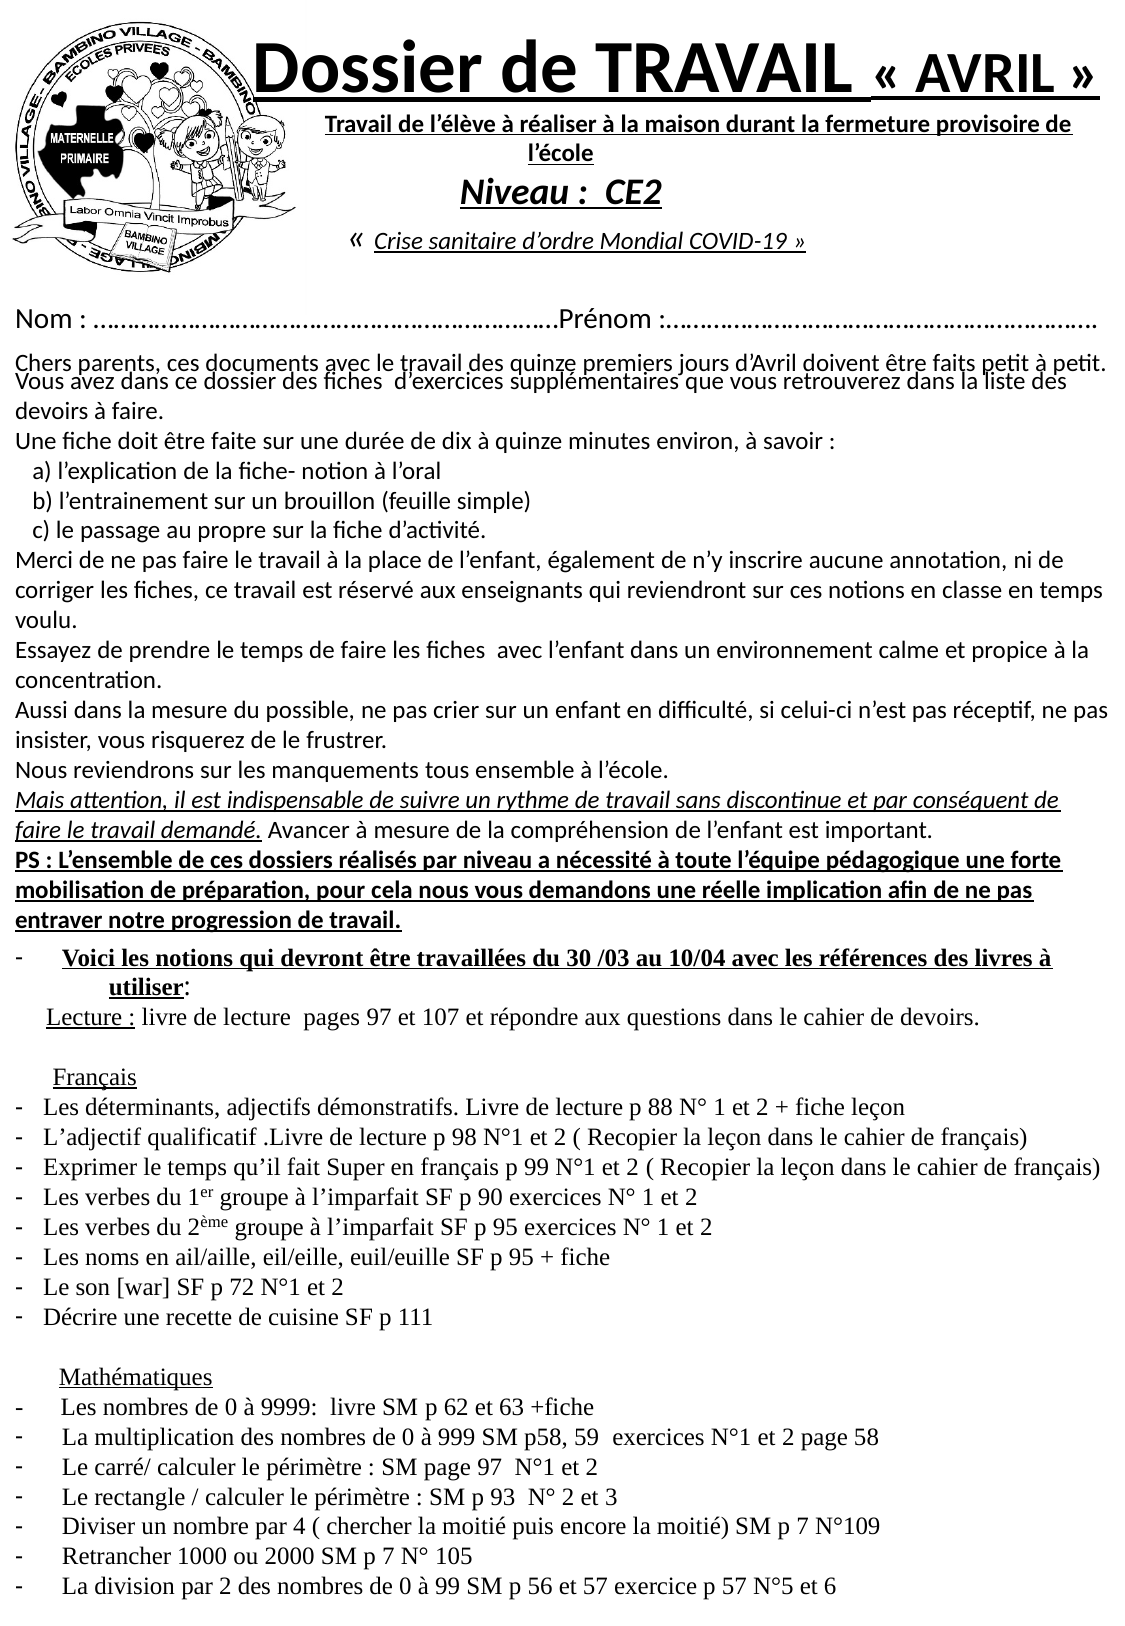

Dossier de TRAVAIL « AVRIL »
 Travail de l’élève à réaliser à la maison durant la fermeture provisoire de l’école
Niveau : CE2
 « Crise sanitaire d’ordre Mondial COVID-19 »
Nom : ……………………………………………………………Prénom :……………………………………………………….
Chers parents, ces documents avec le travail des quinze premiers jours d’Avril doivent être faits petit à petit.
Vous avez dans ce dossier des fiches d’exercices supplémentaires que vous retrouverez dans la liste des devoirs à faire.
Une fiche doit être faite sur une durée de dix à quinze minutes environ, à savoir :
 a) l’explication de la fiche- notion à l’oral
 b) l’entrainement sur un brouillon (feuille simple)
 c) le passage au propre sur la fiche d’activité.
Merci de ne pas faire le travail à la place de l’enfant, également de n’y inscrire aucune annotation, ni de corriger les fiches, ce travail est réservé aux enseignants qui reviendront sur ces notions en classe en temps voulu.
Essayez de prendre le temps de faire les fiches avec l’enfant dans un environnement calme et propice à la concentration.
Aussi dans la mesure du possible, ne pas crier sur un enfant en difficulté, si celui-ci n’est pas réceptif, ne pas insister, vous risquerez de le frustrer.
Nous reviendrons sur les manquements tous ensemble à l’école.
Mais attention, il est indispensable de suivre un rythme de travail sans discontinue et par conséquent de faire le travail demandé. Avancer à mesure de la compréhension de l’enfant est important.
PS : L’ensemble de ces dossiers réalisés par niveau a nécessité à toute l’équipe pédagogique une forte mobilisation de préparation, pour cela nous vous demandons une réelle implication afin de ne pas entraver notre progression de travail.
Voici les notions qui devront être travaillées du 30 /03 au 10/04 avec les références des livres à utiliser:
 Lecture : livre de lecture pages 97 et 107 et répondre aux questions dans le cahier de devoirs.
 Français
Les déterminants, adjectifs démonstratifs. Livre de lecture p 88 N° 1 et 2 + fiche leçon
L’adjectif qualificatif .Livre de lecture p 98 N°1 et 2 ( Recopier la leçon dans le cahier de français)
Exprimer le temps qu’il fait Super en français p 99 N°1 et 2 ( Recopier la leçon dans le cahier de français)
Les verbes du 1er groupe à l’imparfait SF p 90 exercices N° 1 et 2
Les verbes du 2ème groupe à l’imparfait SF p 95 exercices N° 1 et 2
Les noms en ail/aille, eil/eille, euil/euille SF p 95 + fiche
Le son [war] SF p 72 N°1 et 2
Décrire une recette de cuisine SF p 111
 Mathématiques
- Les nombres de 0 à 9999: livre SM p 62 et 63 +fiche
La multiplication des nombres de 0 à 999 SM p58, 59 exercices N°1 et 2 page 58
Le carré/ calculer le périmètre : SM page 97 N°1 et 2
Le rectangle / calculer le périmètre : SM p 93 N° 2 et 3
Diviser un nombre par 4 ( chercher la moitié puis encore la moitié) SM p 7 N°109
Retrancher 1000 ou 2000 SM p 7 N° 105
La division par 2 des nombres de 0 à 99 SM p 56 et 57 exercice p 57 N°5 et 6